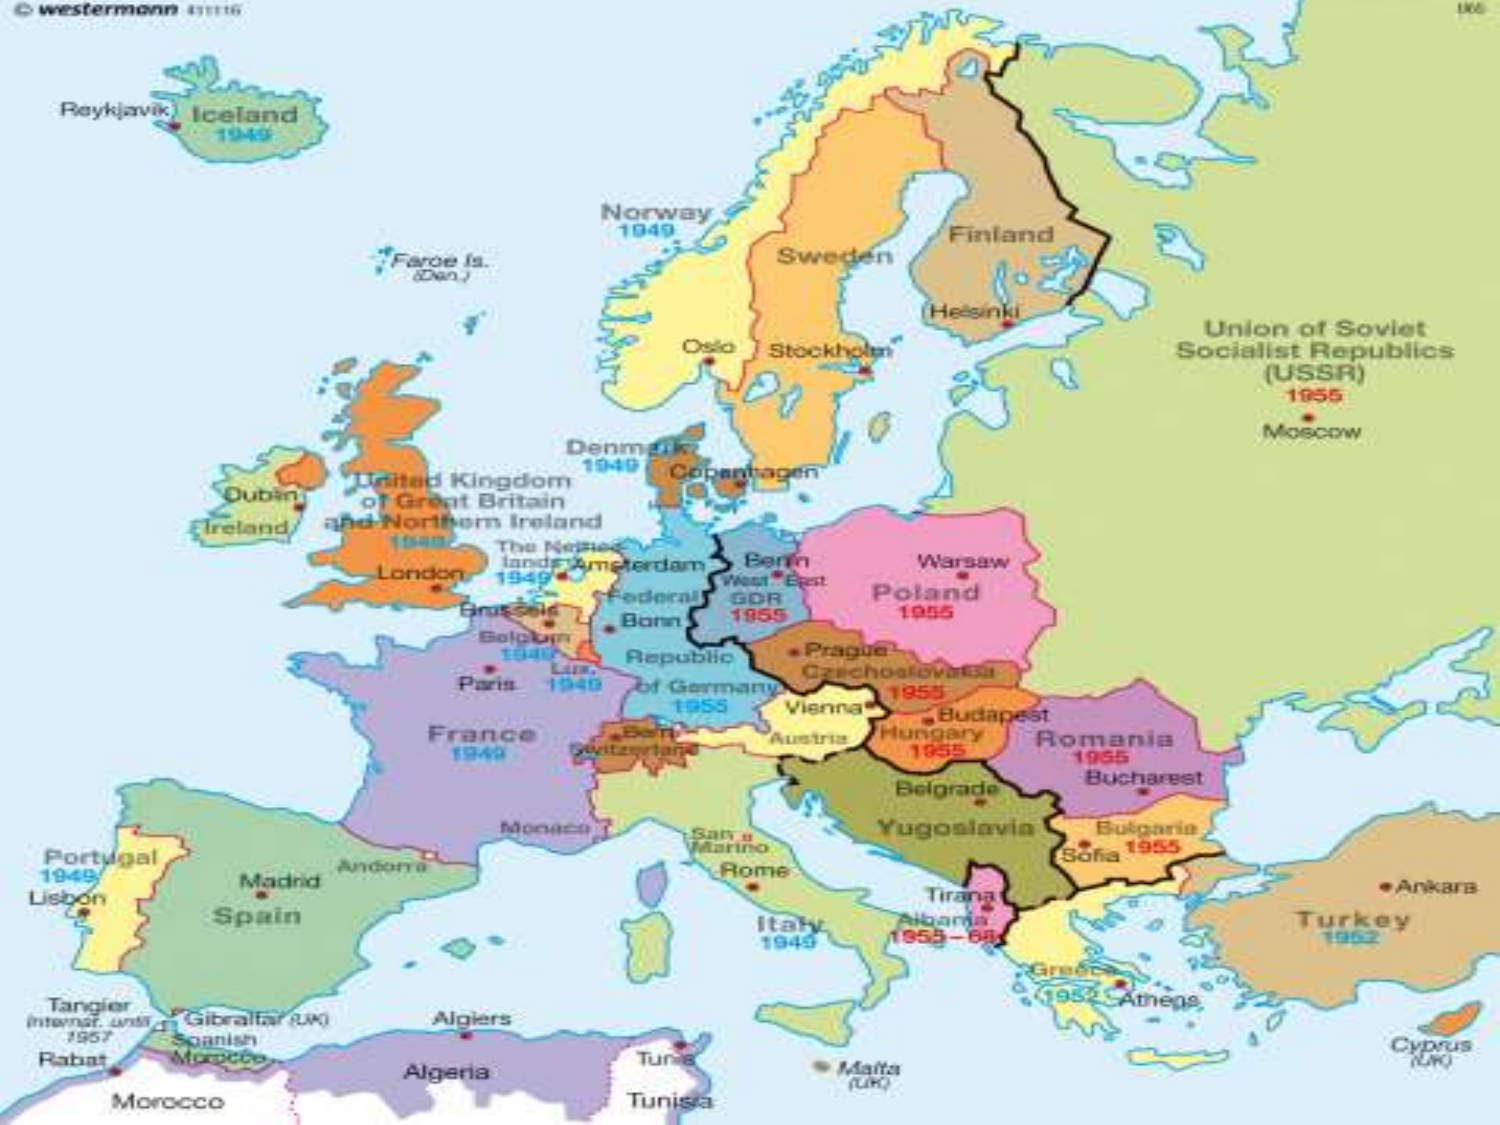

Nastanek dveh Nemčij
# 23.5.1949 nastanek ZRN
30.5.1949 nastanek NDR